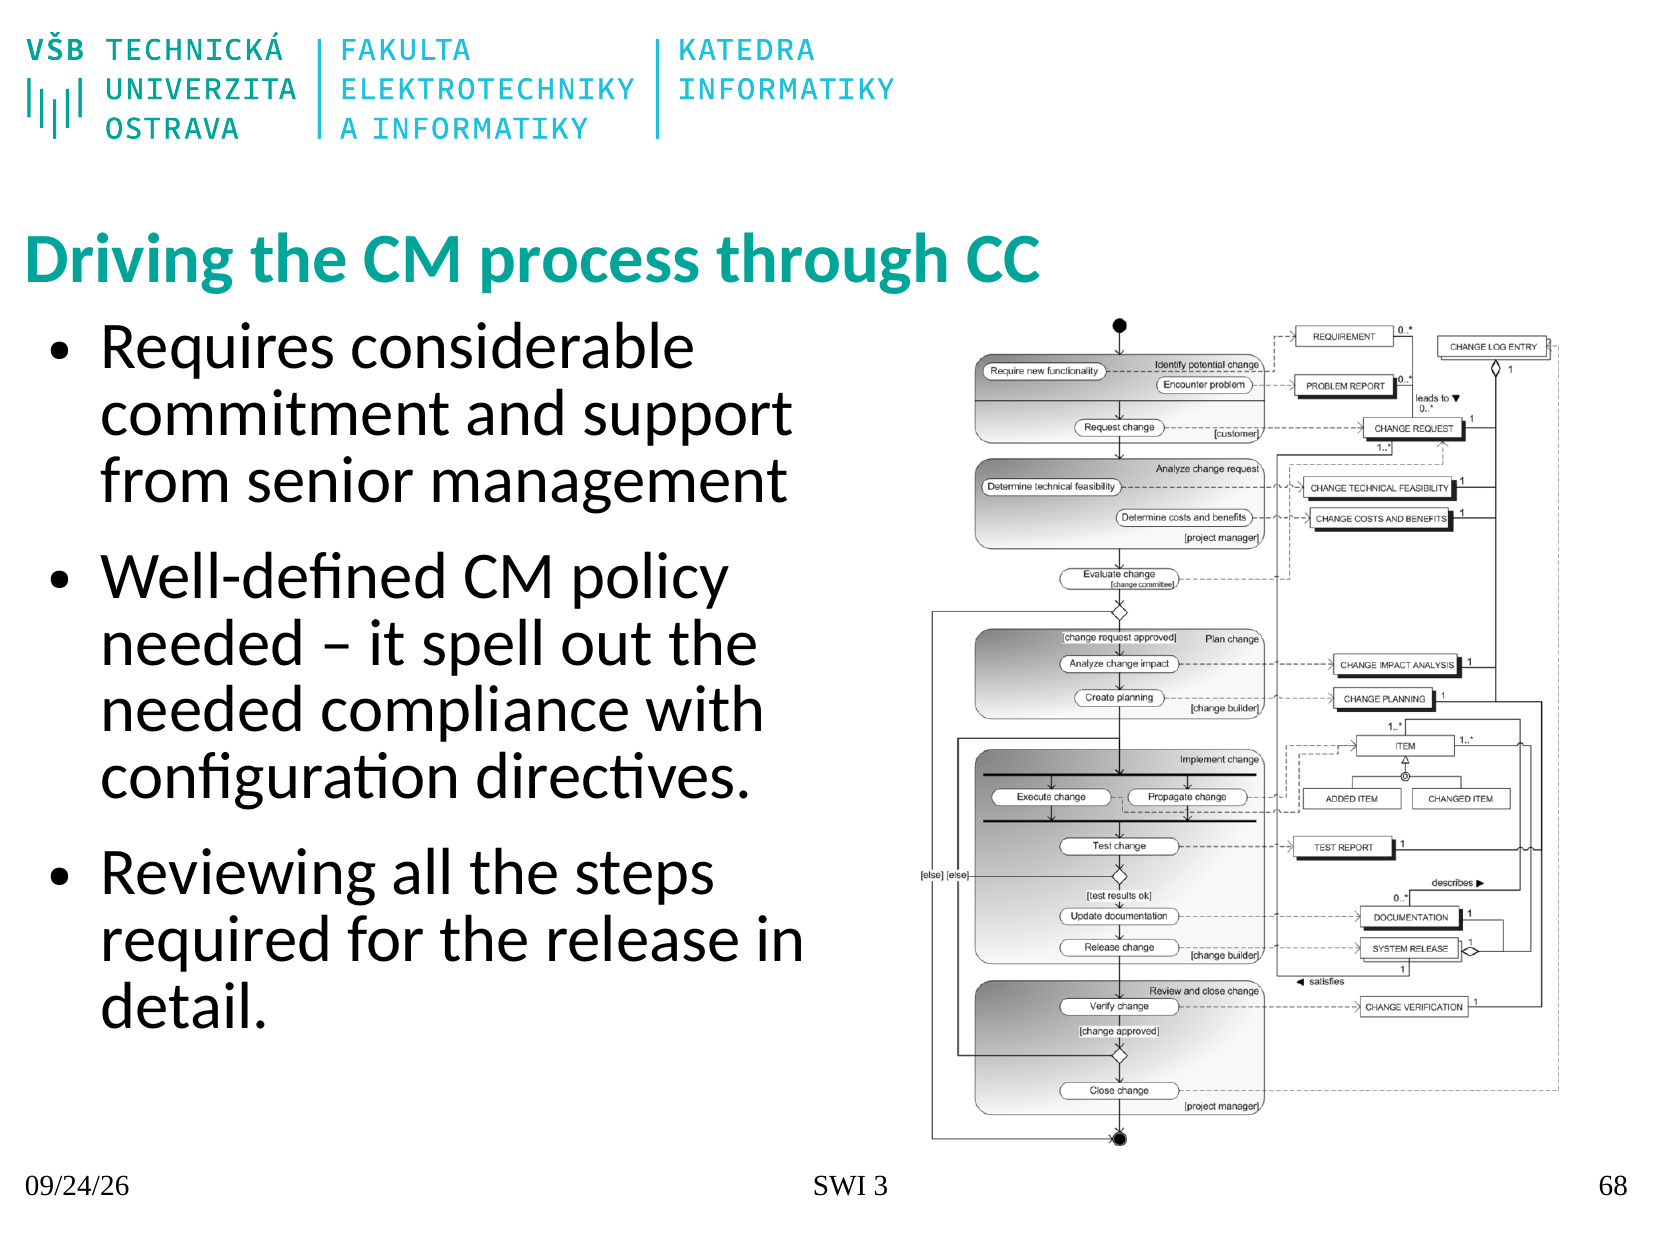

# Driving the CM process through CC
Requires considerable commitment and support from senior management
Well-defined CM policy needed – it spell out the needed compliance with configuration directives.
Reviewing all the steps required for the release in detail.
SWI 3
68